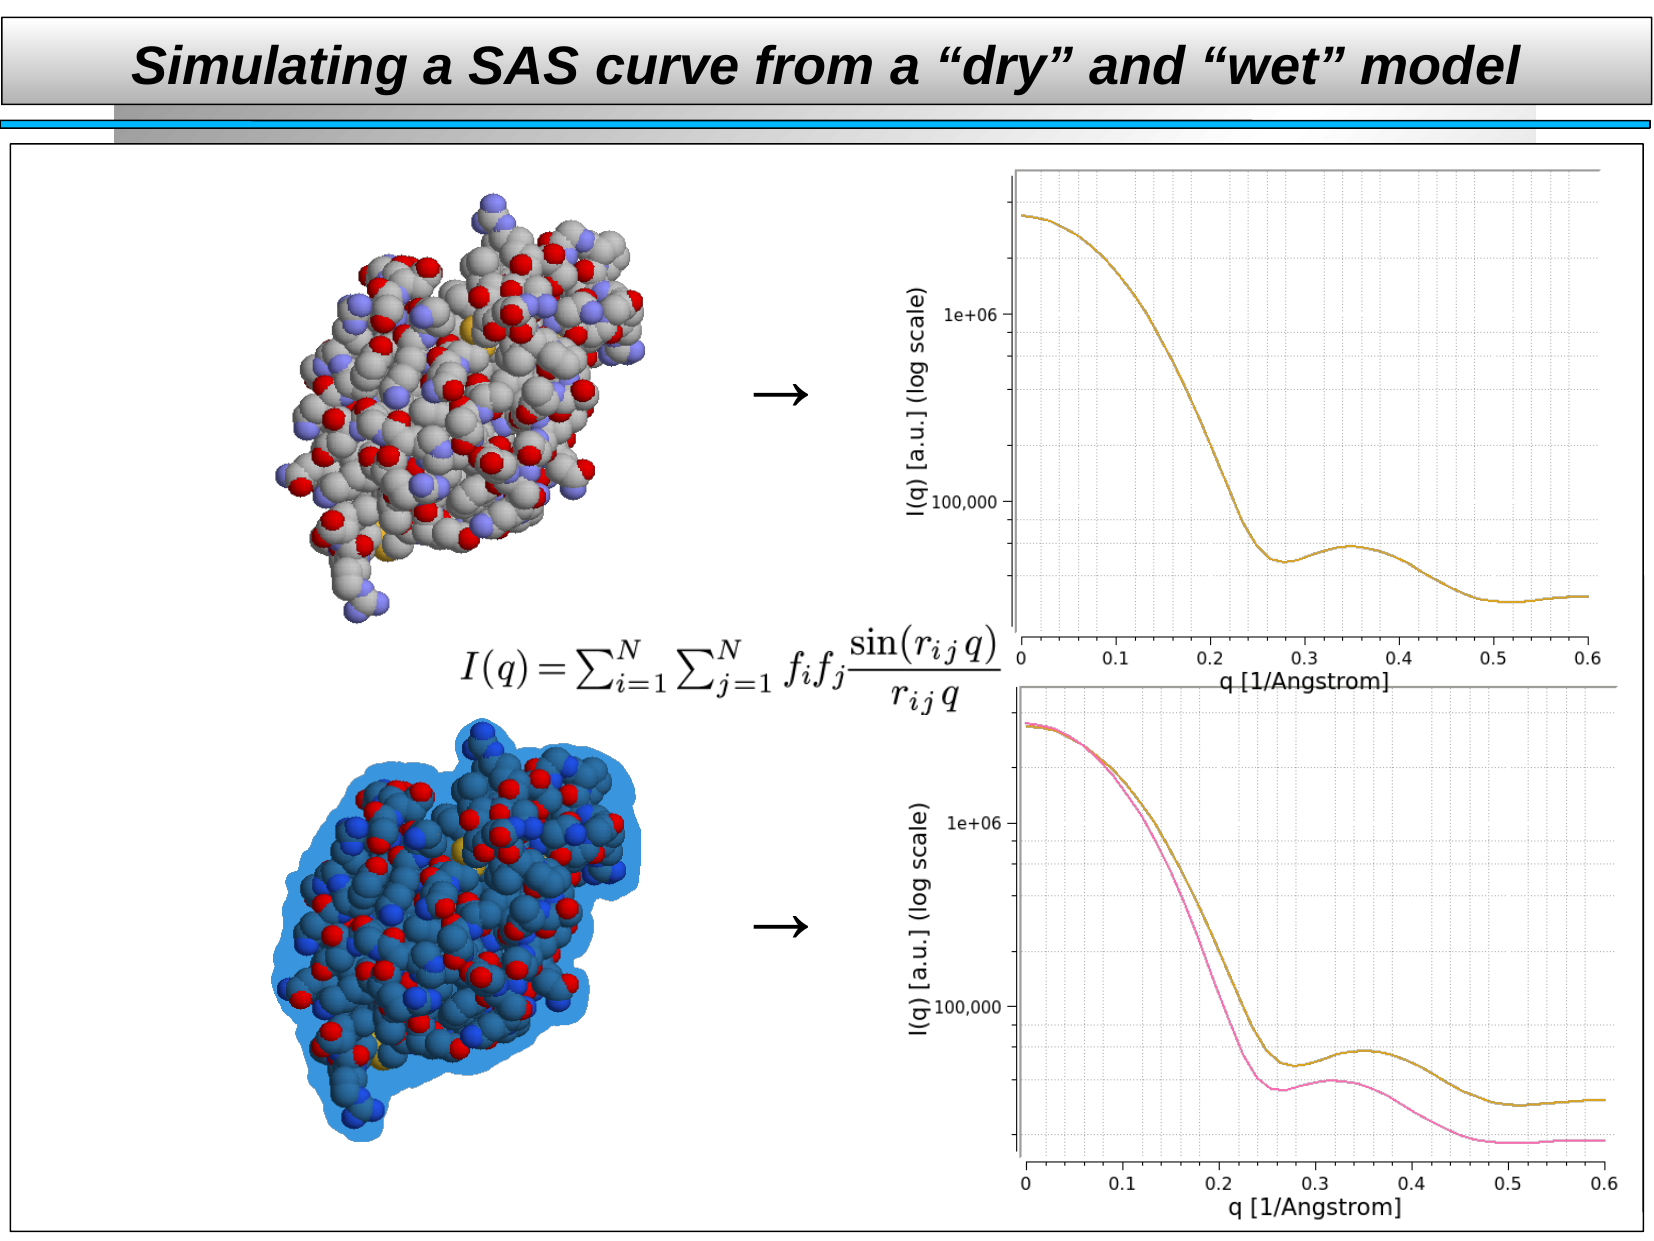

Simulating a SAS curve from a “dry” and “wet” model
→
→